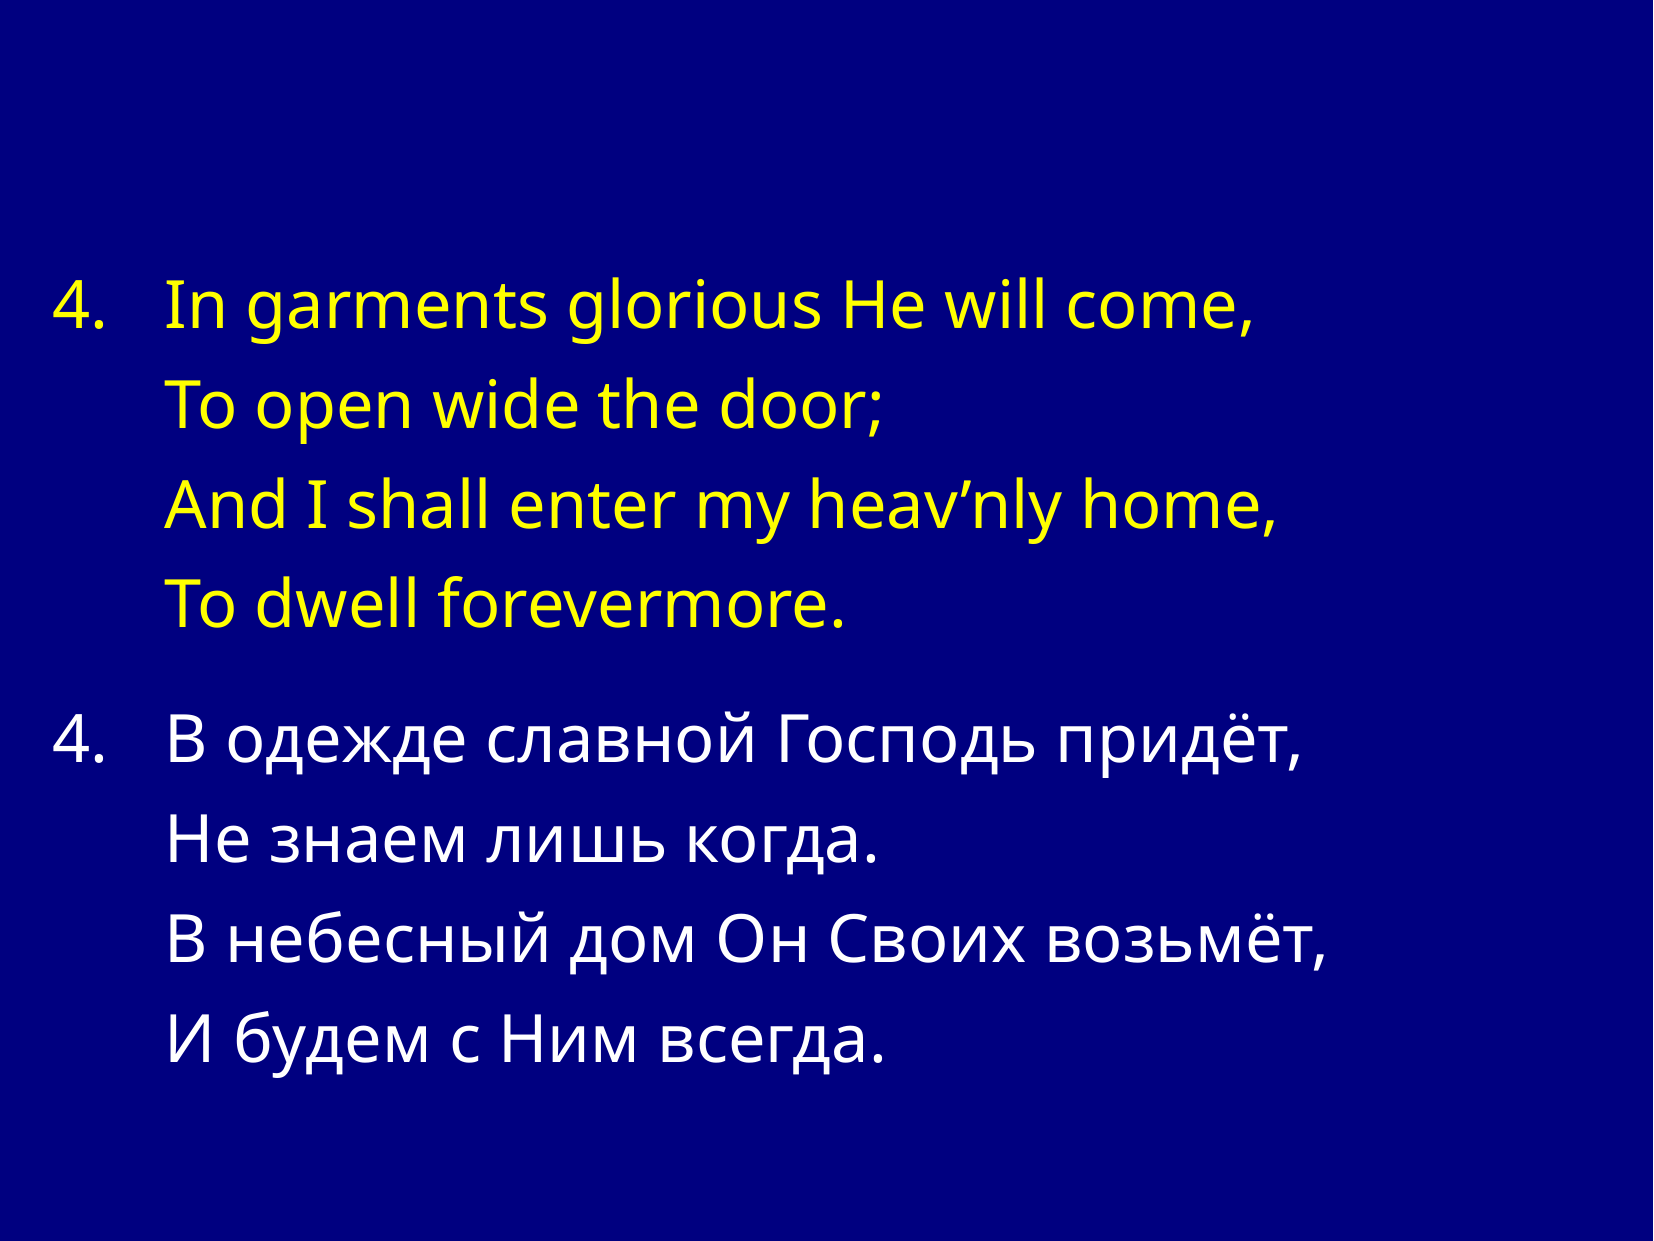

4.	In garments glorious He will come,
	To open wide the door;
	And I shall enter my heav’nly home,
	To dwell forevermore.
4.	В одежде славной Господь придёт,
	Не знаем лишь когда.
	В небесный дом Он Своих возьмёт,
	И будем с Ним всегда.